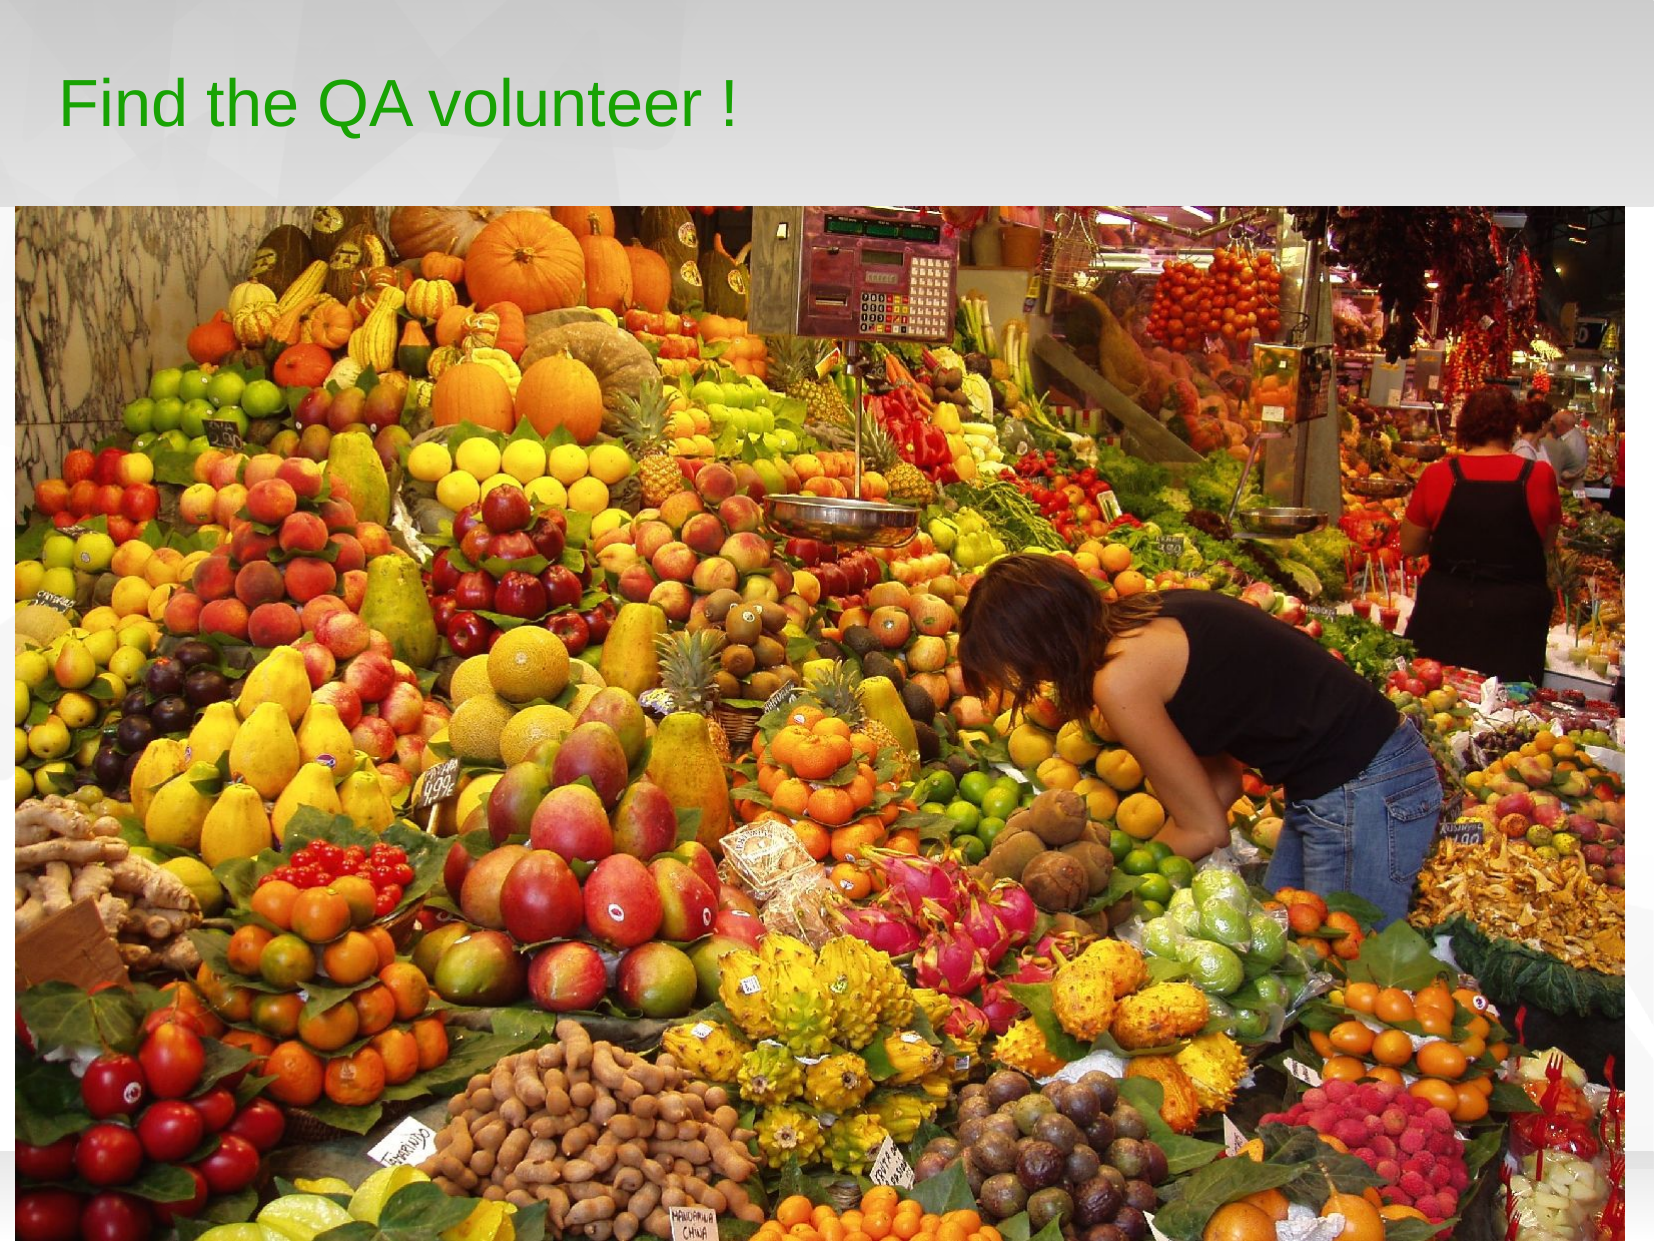

# Find the QA volunteer !
15
Paris 2011 Conference - Improving the Development / QA cycle